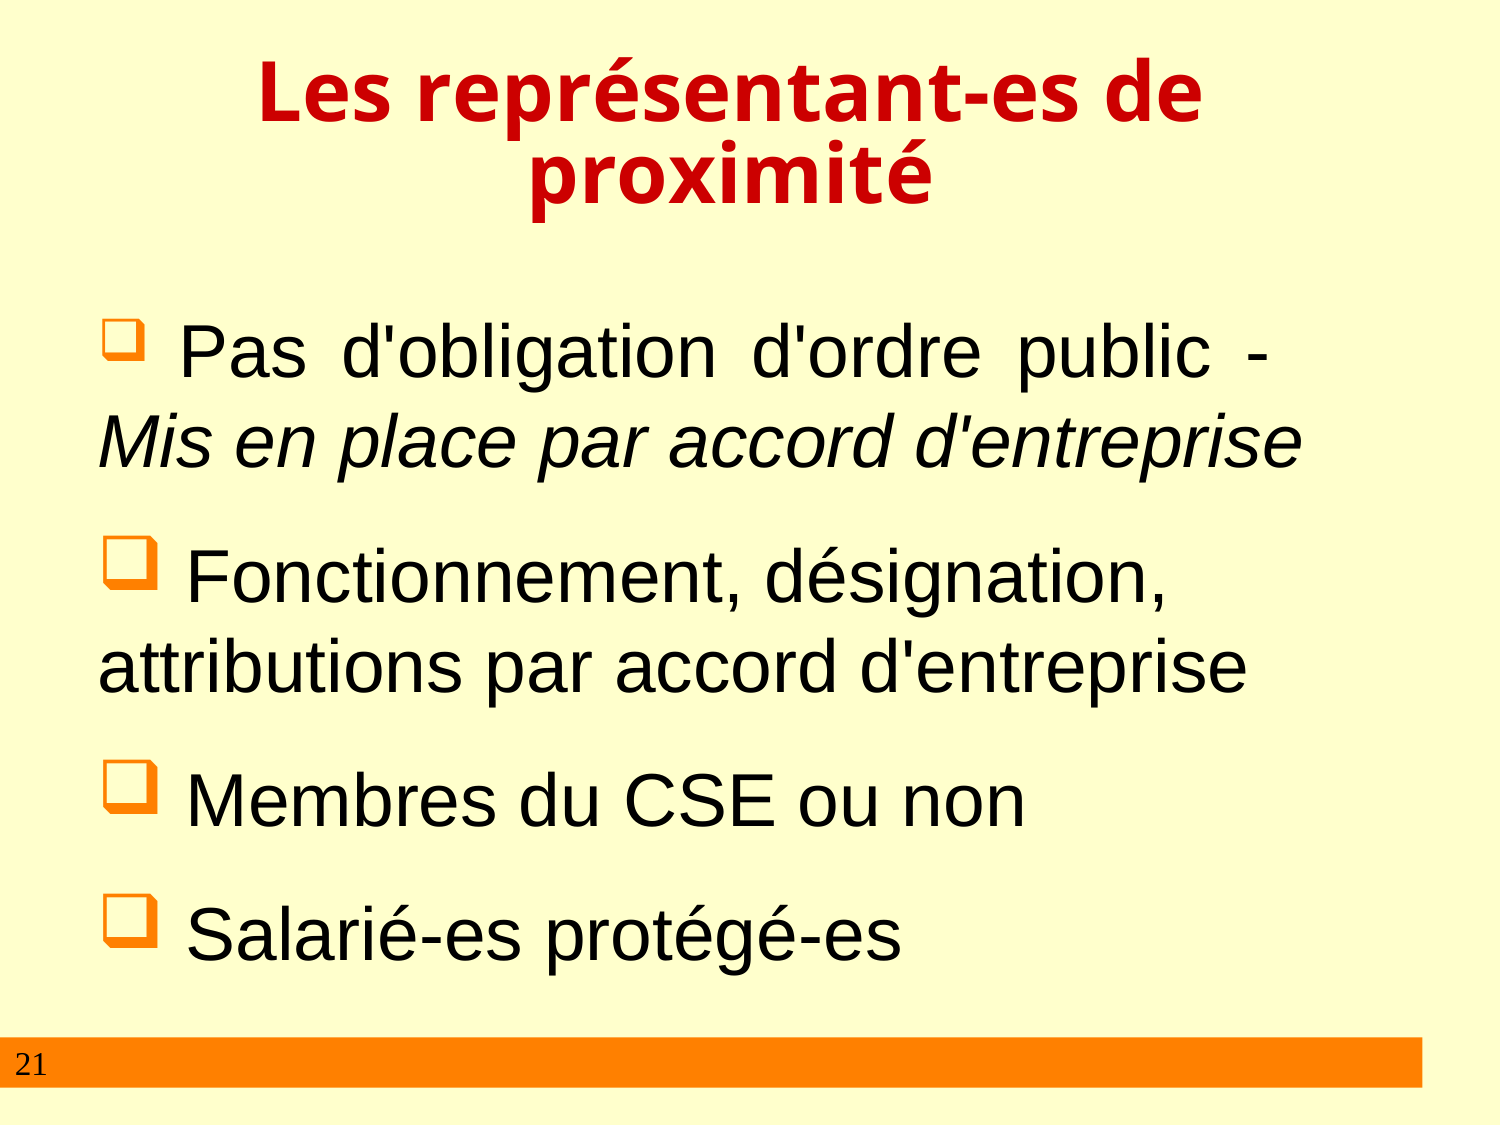

# Les représentant-es de proximité
 Pas d'obligation d'ordre public -
Mis en place par accord d'entreprise
 Fonctionnement, désignation, attributions par accord d'entreprise
 Membres du CSE ou non
 Salarié-es protégé-es